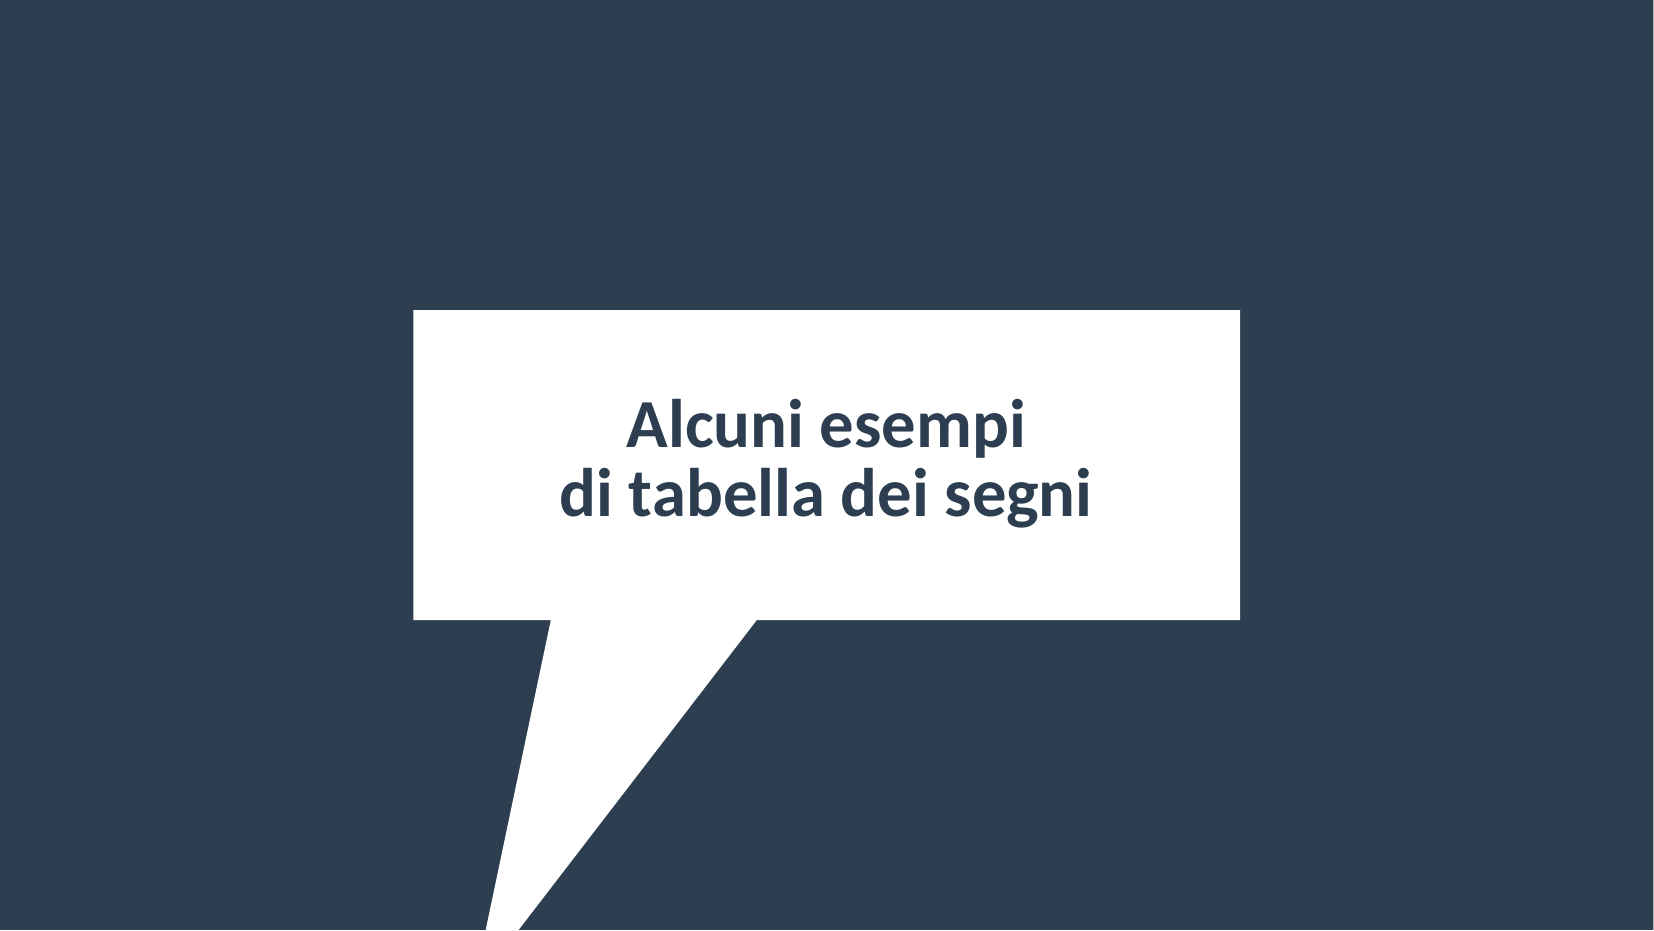

# Alcuni esempi di tabella dei segni